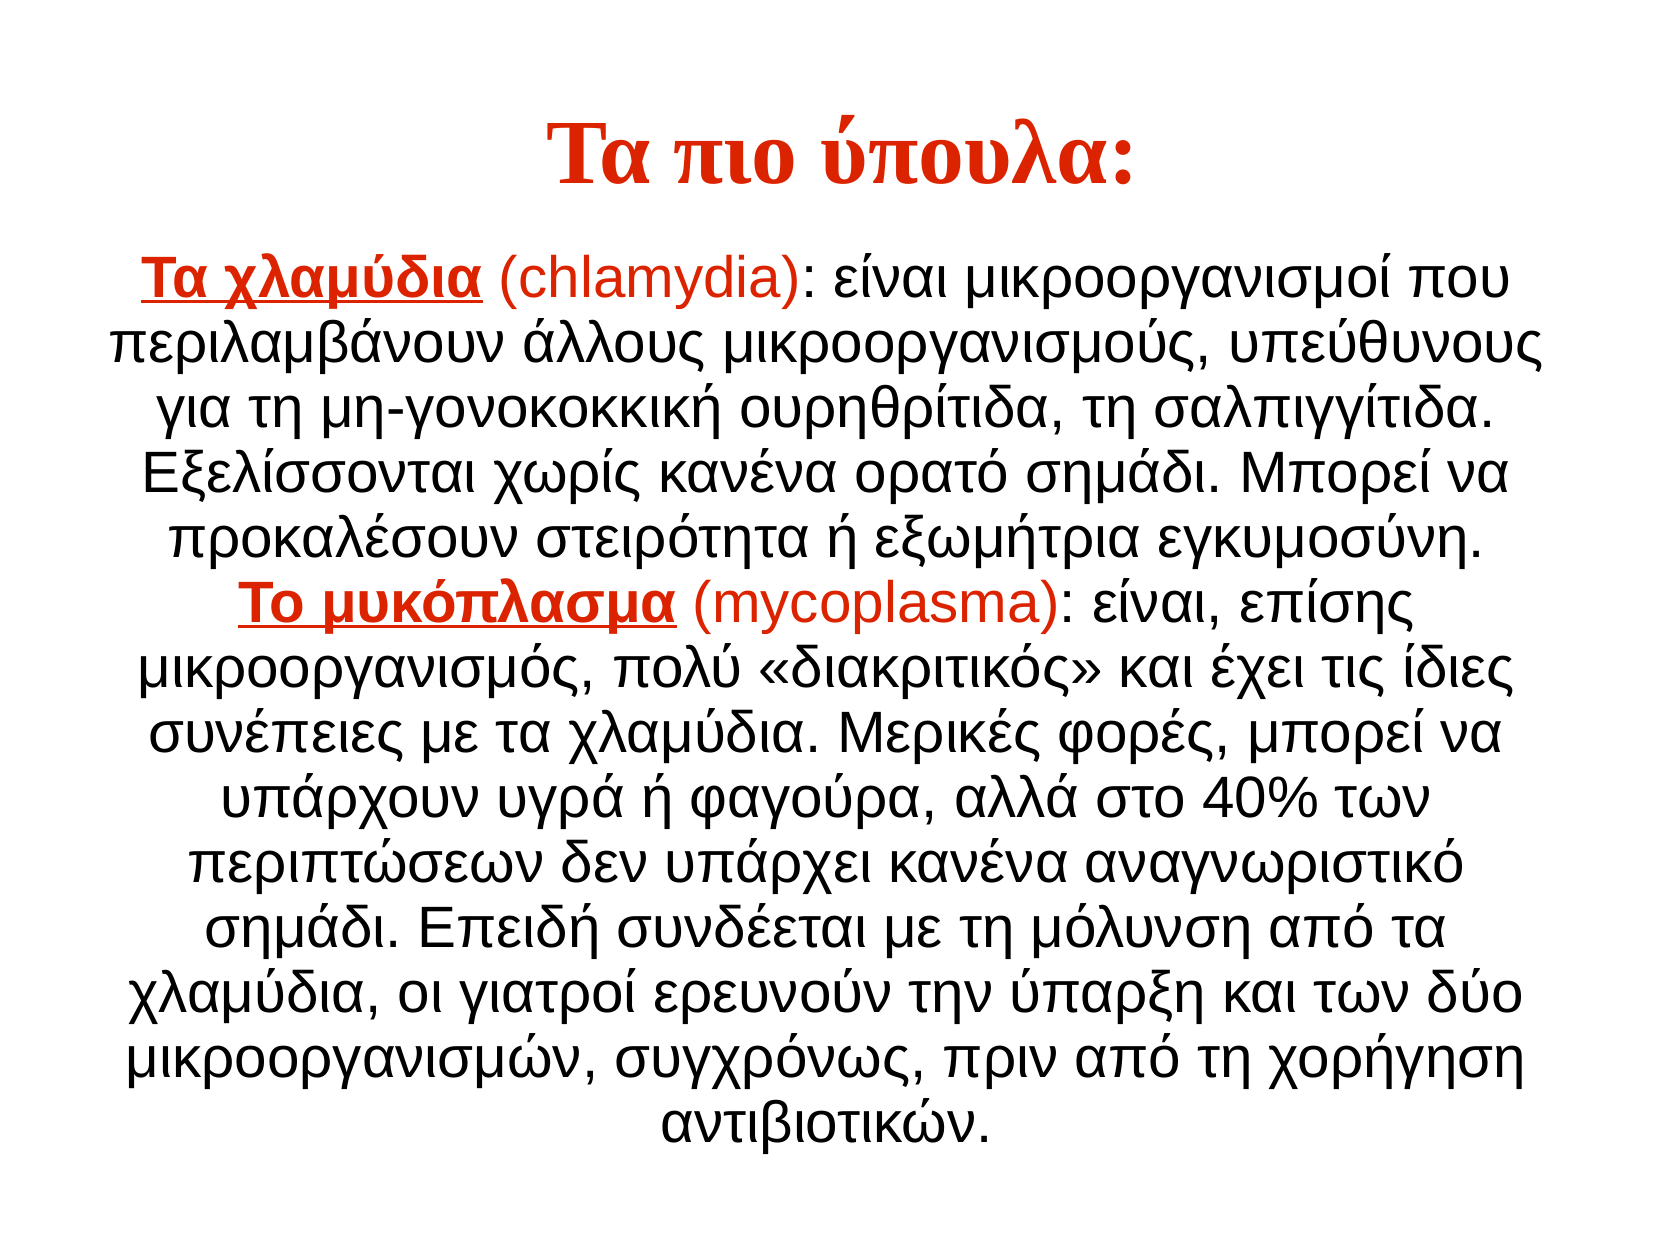

# Τα πιο ύπουλα:
Τα χλαμύδια (chlamydia): είναι μικροοργανισμοί που περιλαμβάνουν άλλους μικροοργανισμούς, υπεύθυνους για τη μη-γονοκοκκική ουρηθρίτιδα, τη σαλπιγγίτιδα. Εξελίσσονται χωρίς κανένα ορατό σημάδι. Μπορεί να προκαλέσουν στειρότητα ή εξωμήτρια εγκυμοσύνη.
Το μυκόπλασμα (mycoplasma): είναι, επίσης μικροοργανισμός, πολύ «διακριτικός» και έχει τις ίδιες συνέπειες με τα χλαμύδια. Μερικές φορές, μπορεί να υπάρχουν υγρά ή φαγούρα, αλλά στο 40% των περιπτώσεων δεν υπάρχει κανένα αναγνωριστικό σημάδι. Επειδή συνδέεται με τη μόλυνση από τα χλαμύδια, οι γιατροί ερευνούν την ύπαρξη και των δύο μικροοργανισμών, συγχρόνως, πριν από τη χορήγηση αντιβιοτικών.